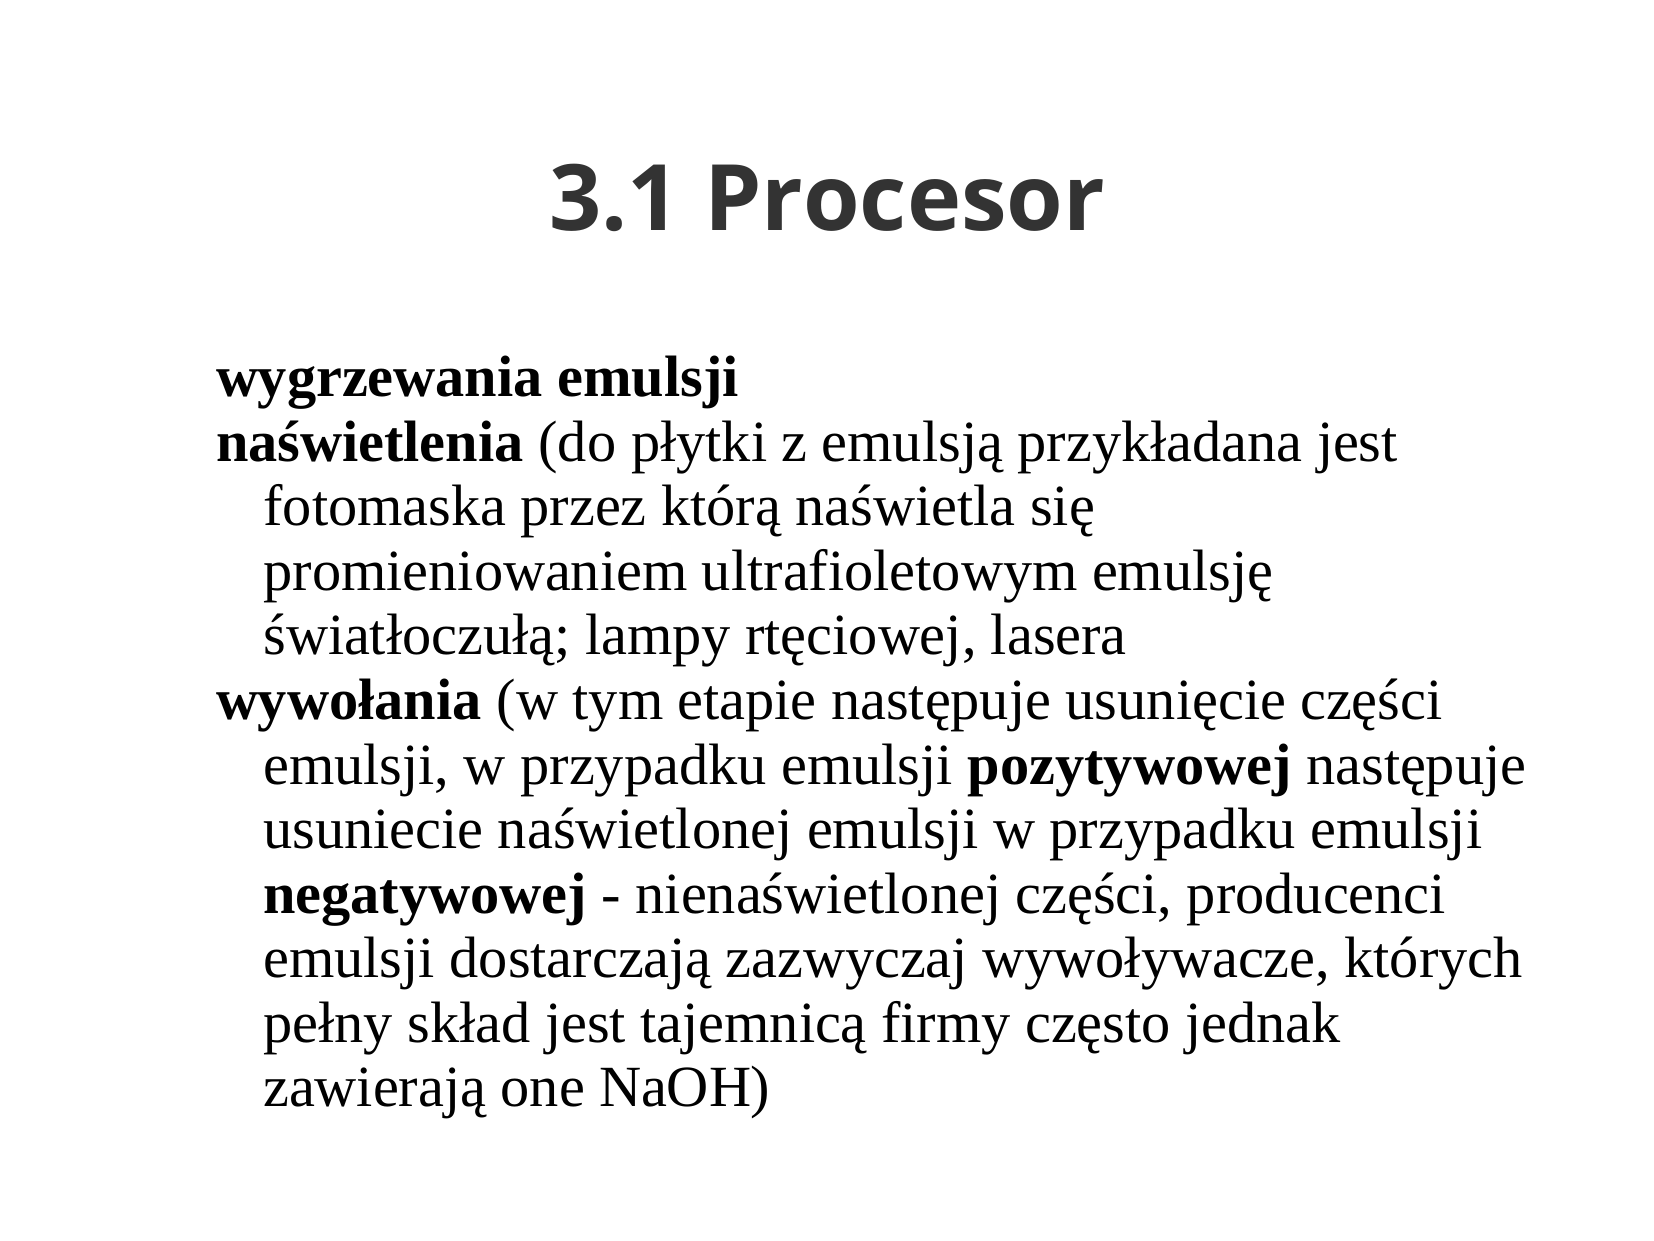

# 3.1 Procesor
wygrzewania emulsji
naświetlenia (do płytki z emulsją przykładana jest fotomaska przez którą naświetla się promieniowaniem ultrafioletowym emulsję światłoczułą; lampy rtęciowej, lasera
wywołania (w tym etapie następuje usunięcie części emulsji, w przypadku emulsji pozytywowej następuje usuniecie naświetlonej emulsji w przypadku emulsji negatywowej - nienaświetlonej części, producenci emulsji dostarczają zazwyczaj wywoływacze, których pełny skład jest tajemnicą firmy często jednak zawierają one NaOH)